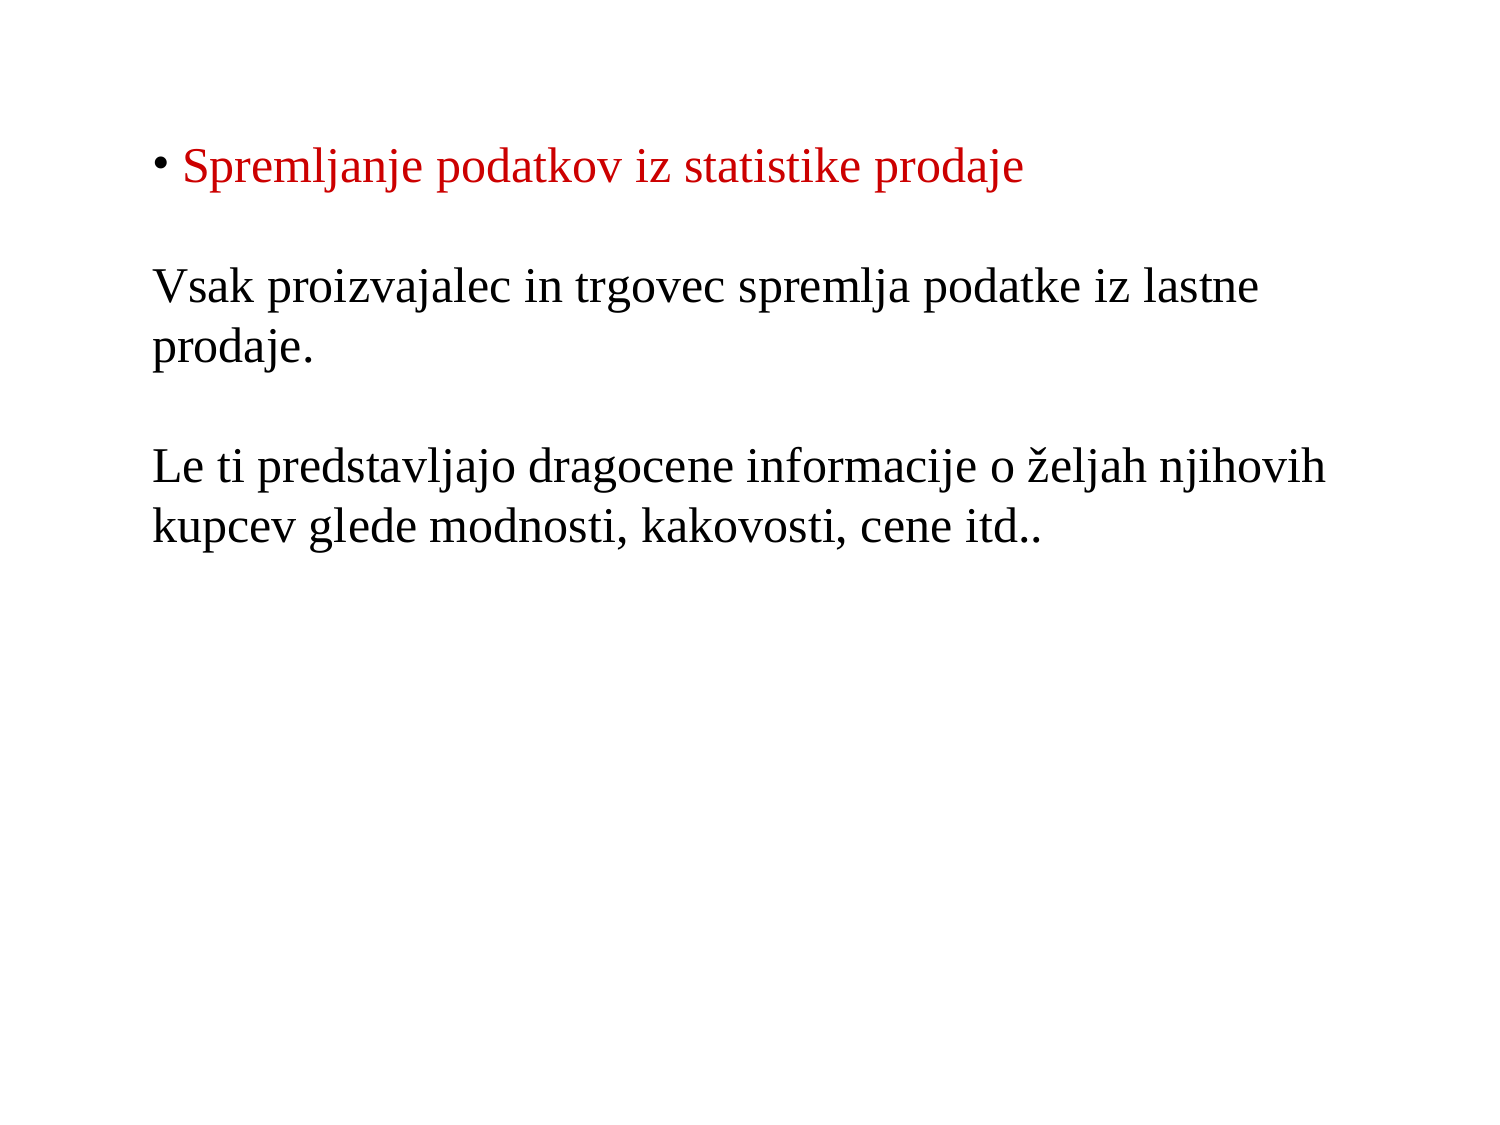

Spremljanje podatkov iz statistike prodaje
Vsak proizvajalec in trgovec spremlja podatke iz lastne prodaje.
Le ti predstavljajo dragocene informacije o željah njihovih kupcev glede modnosti, kakovosti, cene itd..